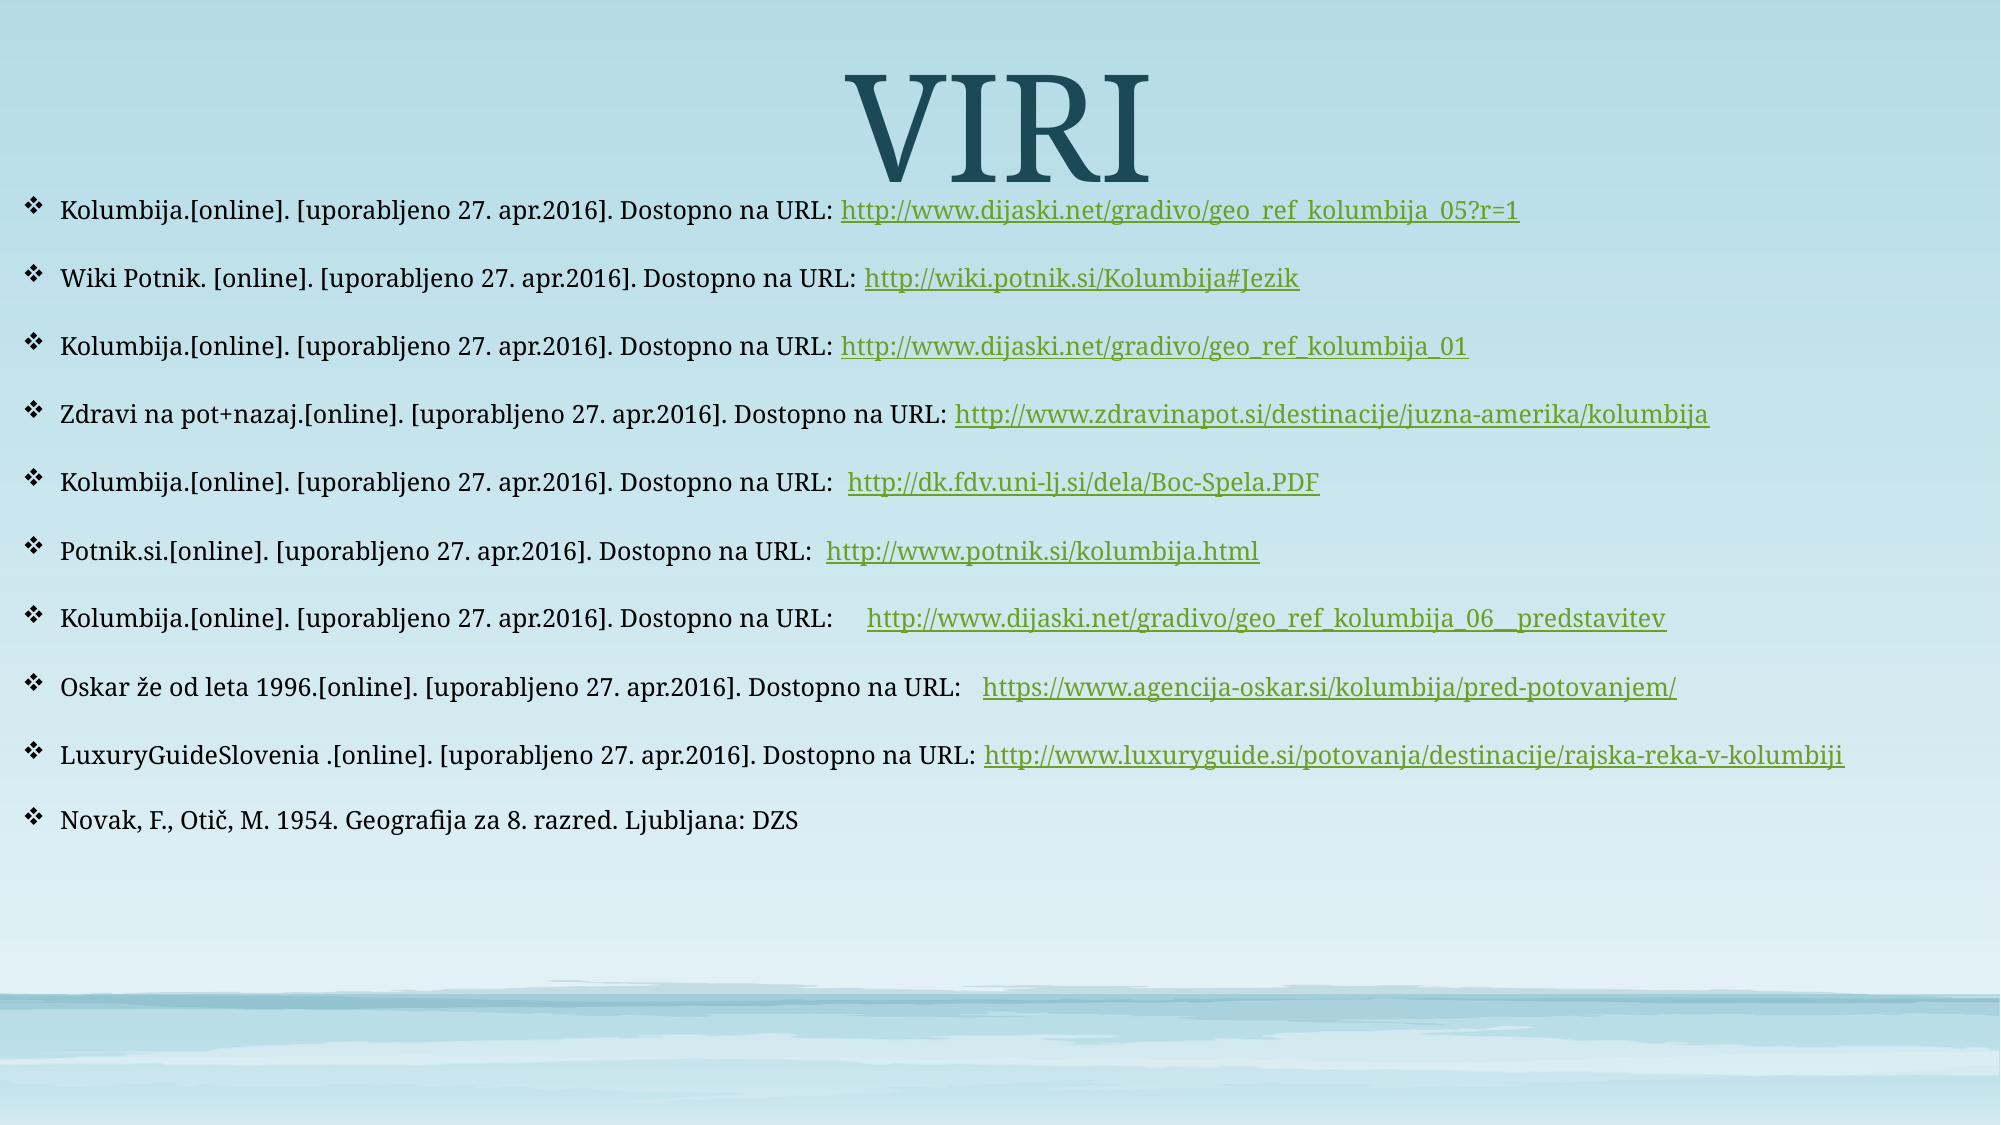

# VIRI
Kolumbija.[online]. [uporabljeno 27. apr.2016]. Dostopno na URL: http://www.dijaski.net/gradivo/geo_ref_kolumbija_05?r=1
Wiki Potnik. [online]. [uporabljeno 27. apr.2016]. Dostopno na URL: http://wiki.potnik.si/Kolumbija#Jezik
Kolumbija.[online]. [uporabljeno 27. apr.2016]. Dostopno na URL: http://www.dijaski.net/gradivo/geo_ref_kolumbija_01
Zdravi na pot+nazaj.[online]. [uporabljeno 27. apr.2016]. Dostopno na URL: http://www.zdravinapot.si/destinacije/juzna-amerika/kolumbija
Kolumbija.[online]. [uporabljeno 27. apr.2016]. Dostopno na URL: http://dk.fdv.uni-lj.si/dela/Boc-Spela.PDF
Potnik.si.[online]. [uporabljeno 27. apr.2016]. Dostopno na URL: http://www.potnik.si/kolumbija.html
Kolumbija.[online]. [uporabljeno 27. apr.2016]. Dostopno na URL: http://www.dijaski.net/gradivo/geo_ref_kolumbija_06__predstavitev
Oskar že od leta 1996.[online]. [uporabljeno 27. apr.2016]. Dostopno na URL: https://www.agencija-oskar.si/kolumbija/pred-potovanjem/
LuxuryGuideSlovenia .[online]. [uporabljeno 27. apr.2016]. Dostopno na URL: http://www.luxuryguide.si/potovanja/destinacije/rajska-reka-v-kolumbiji
Novak, F., Otič, M. 1954. Geografija za 8. razred. Ljubljana: DZS